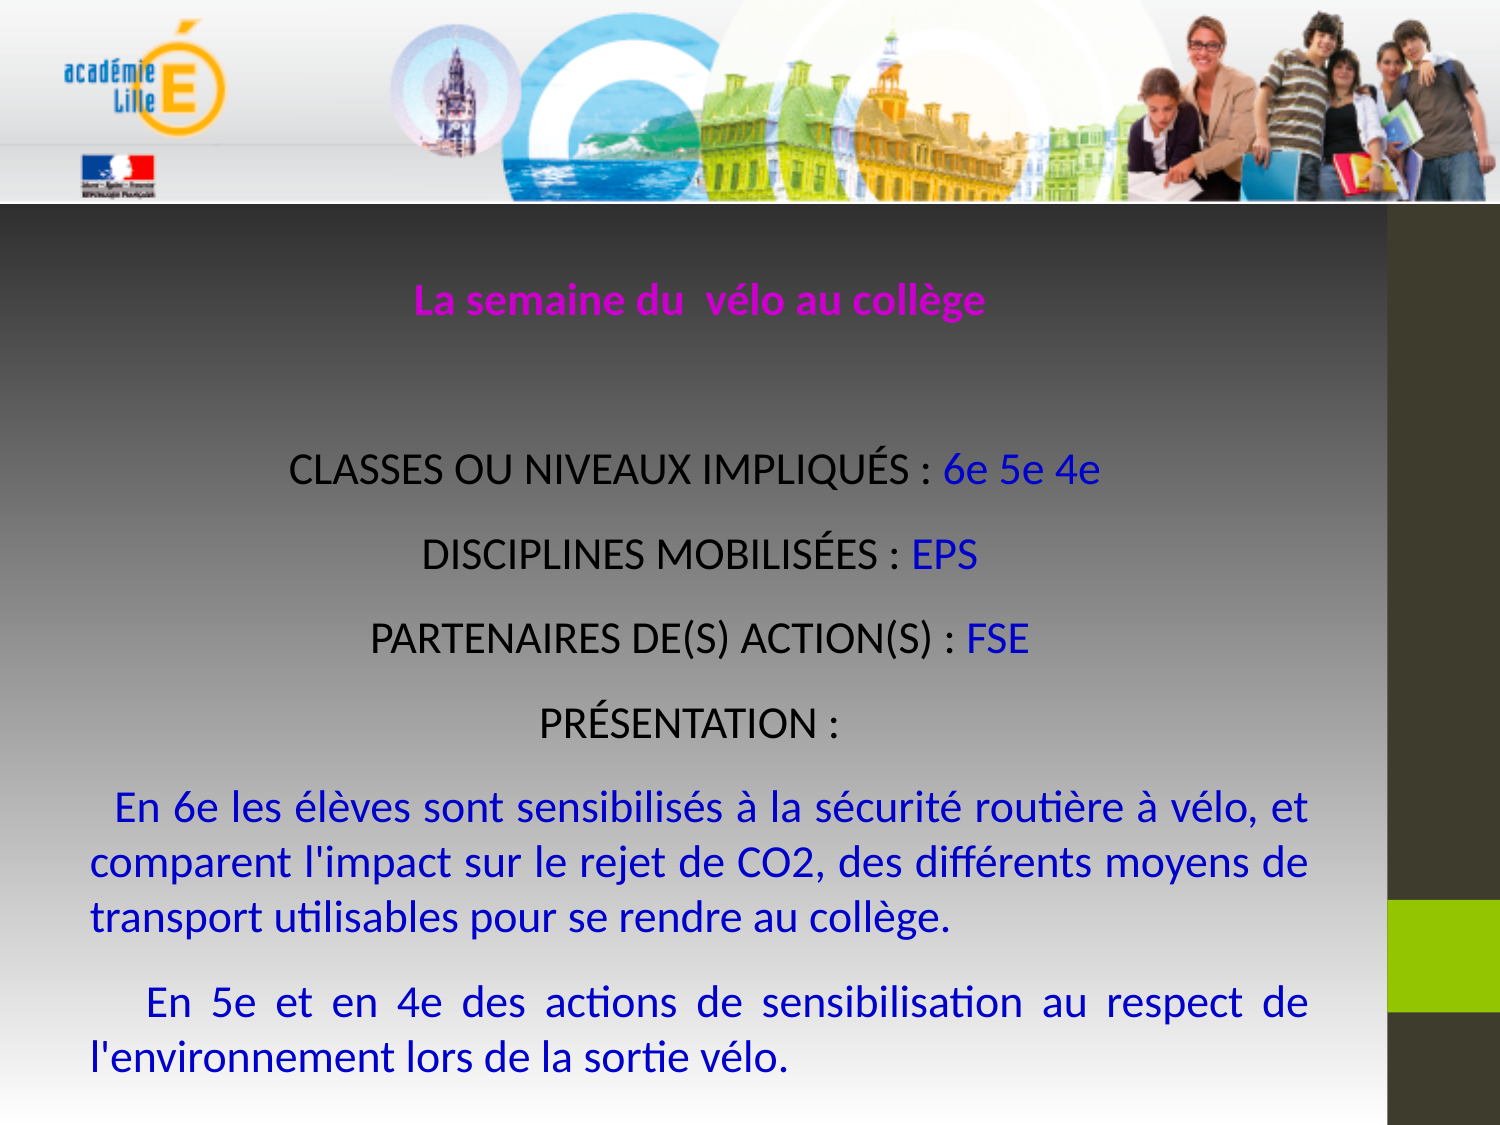

# La semaine du vélo au collège
CLASSES OU NIVEAUX IMPLIQUÉS : 6e 5e 4e
DISCIPLINES MOBILISÉES : EPS
PARTENAIRES DE(S) ACTION(S) : FSE
PRÉSENTATION :
 En 6e les élèves sont sensibilisés à la sécurité routière à vélo, et comparent l'impact sur le rejet de CO2, des différents moyens de transport utilisables pour se rendre au collège.
 En 5e et en 4e des actions de sensibilisation au respect de l'environnement lors de la sortie vélo.